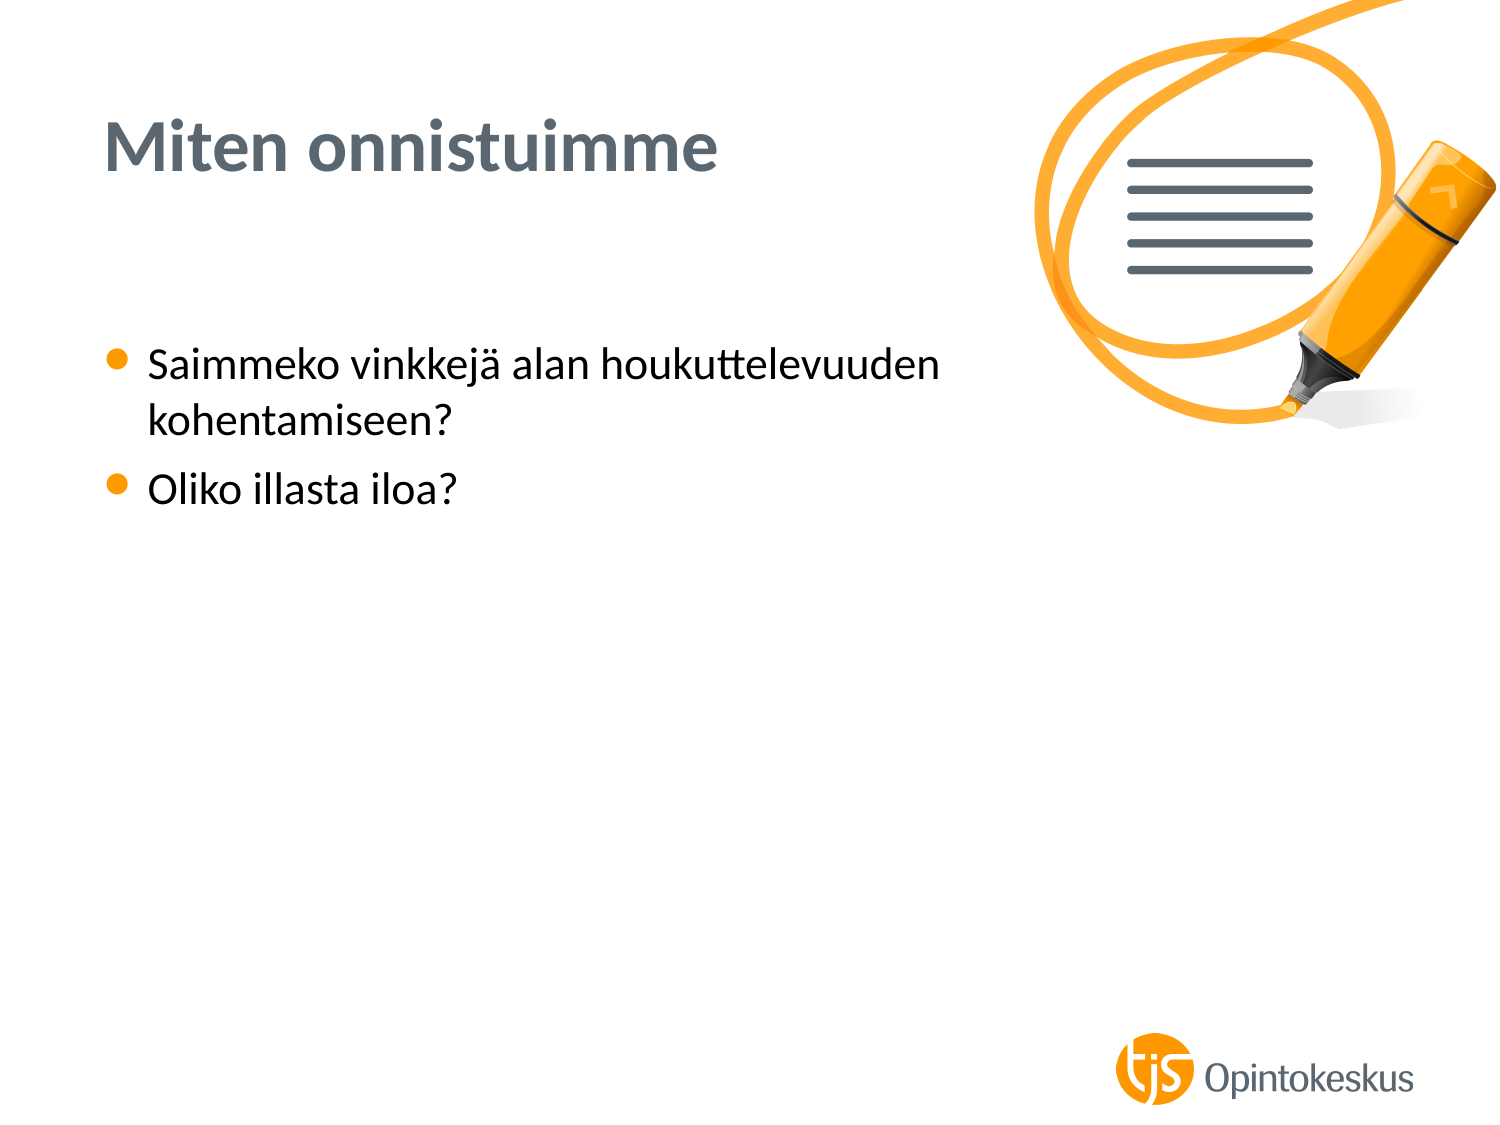

Miten onnistuimme
# Saimmeko vinkkejä alan houkuttelevuuden kohentamiseen?
Oliko illasta iloa?